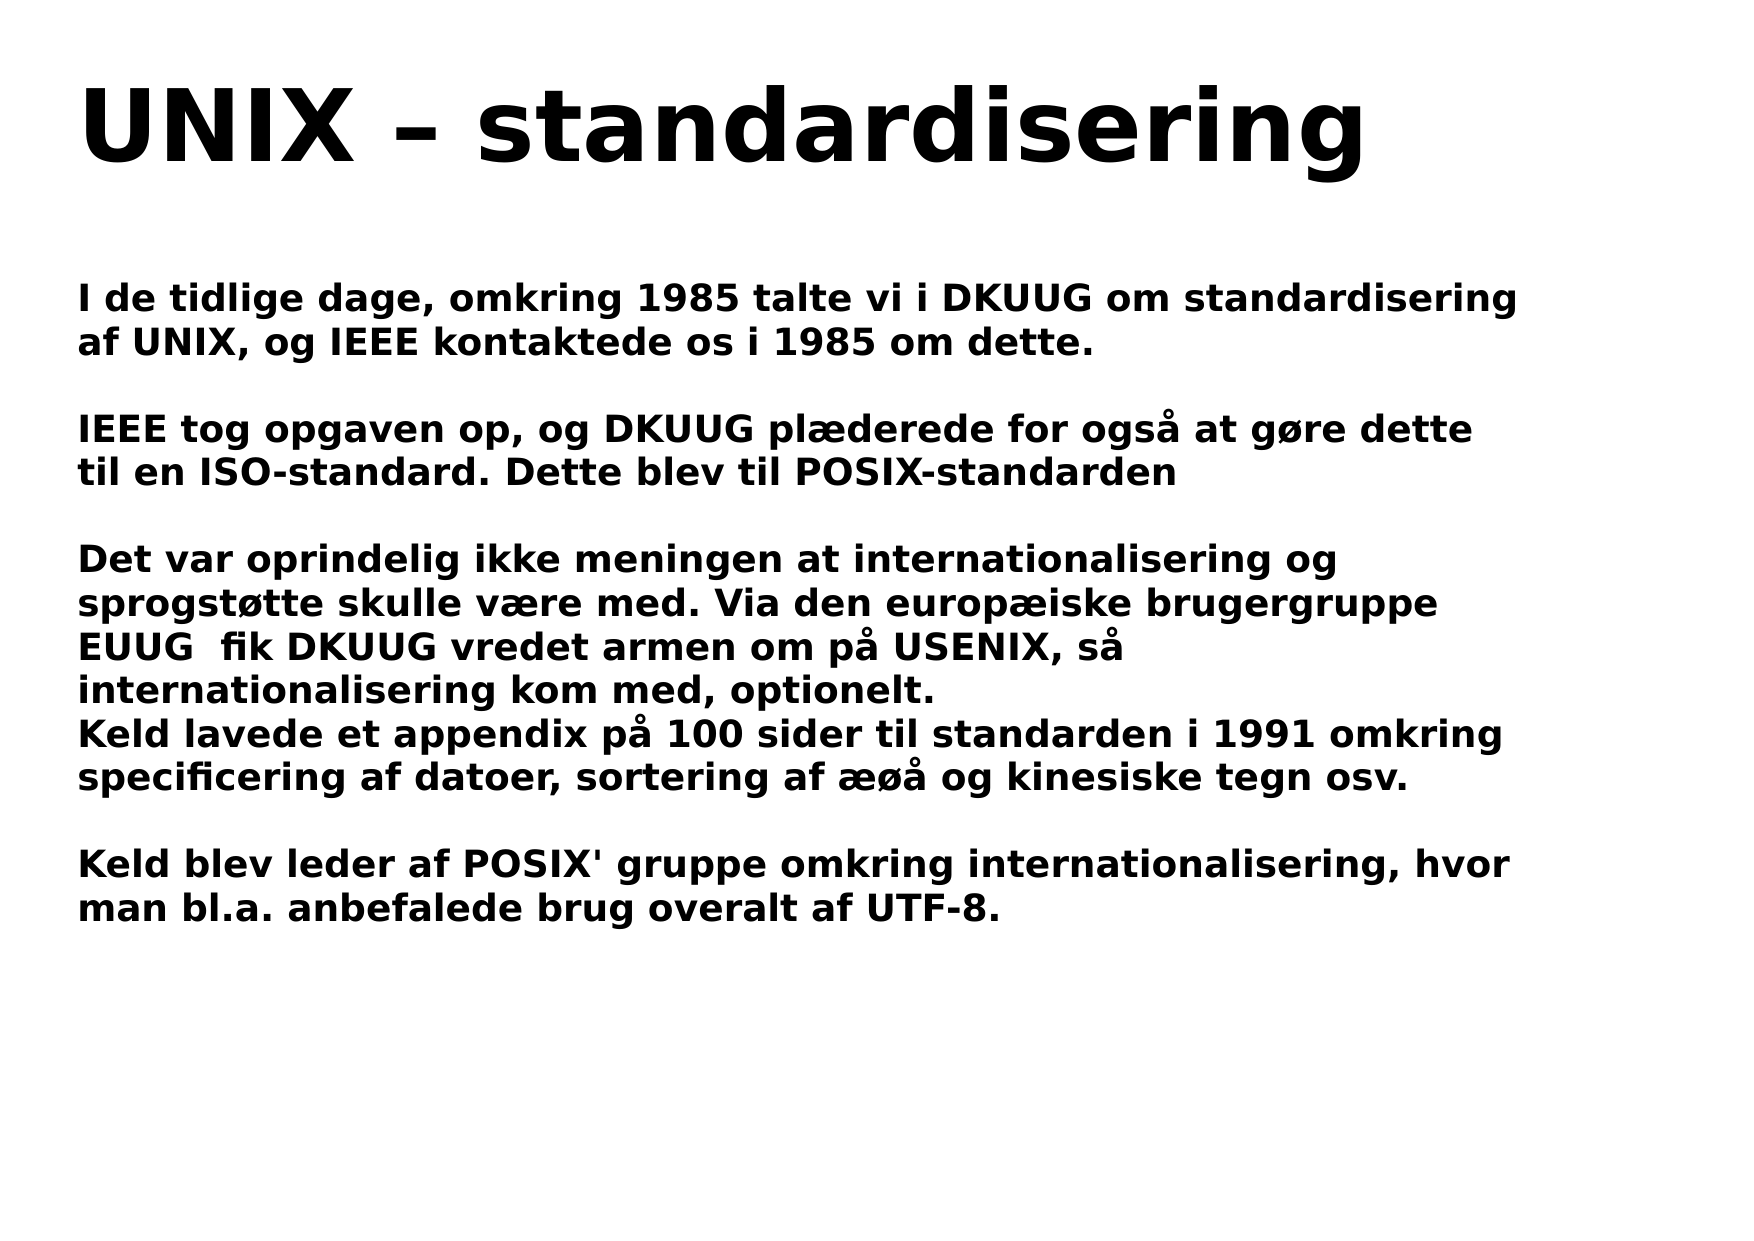

UNIX – standardisering
I de tidlige dage, omkring 1985 talte vi i DKUUG om standardisering af UNIX, og IEEE kontaktede os i 1985 om dette.
IEEE tog opgaven op, og DKUUG plæderede for også at gøre dette til en ISO-standard. Dette blev til POSIX-standarden
Det var oprindelig ikke meningen at internationalisering og sprogstøtte skulle være med. Via den europæiske brugergruppe EUUG fik DKUUG vredet armen om på USENIX, så internationalisering kom med, optionelt.
Keld lavede et appendix på 100 sider til standarden i 1991 omkring specificering af datoer, sortering af æøå og kinesiske tegn osv.
Keld blev leder af POSIX' gruppe omkring internationalisering, hvor man bl.a. anbefalede brug overalt af UTF-8.